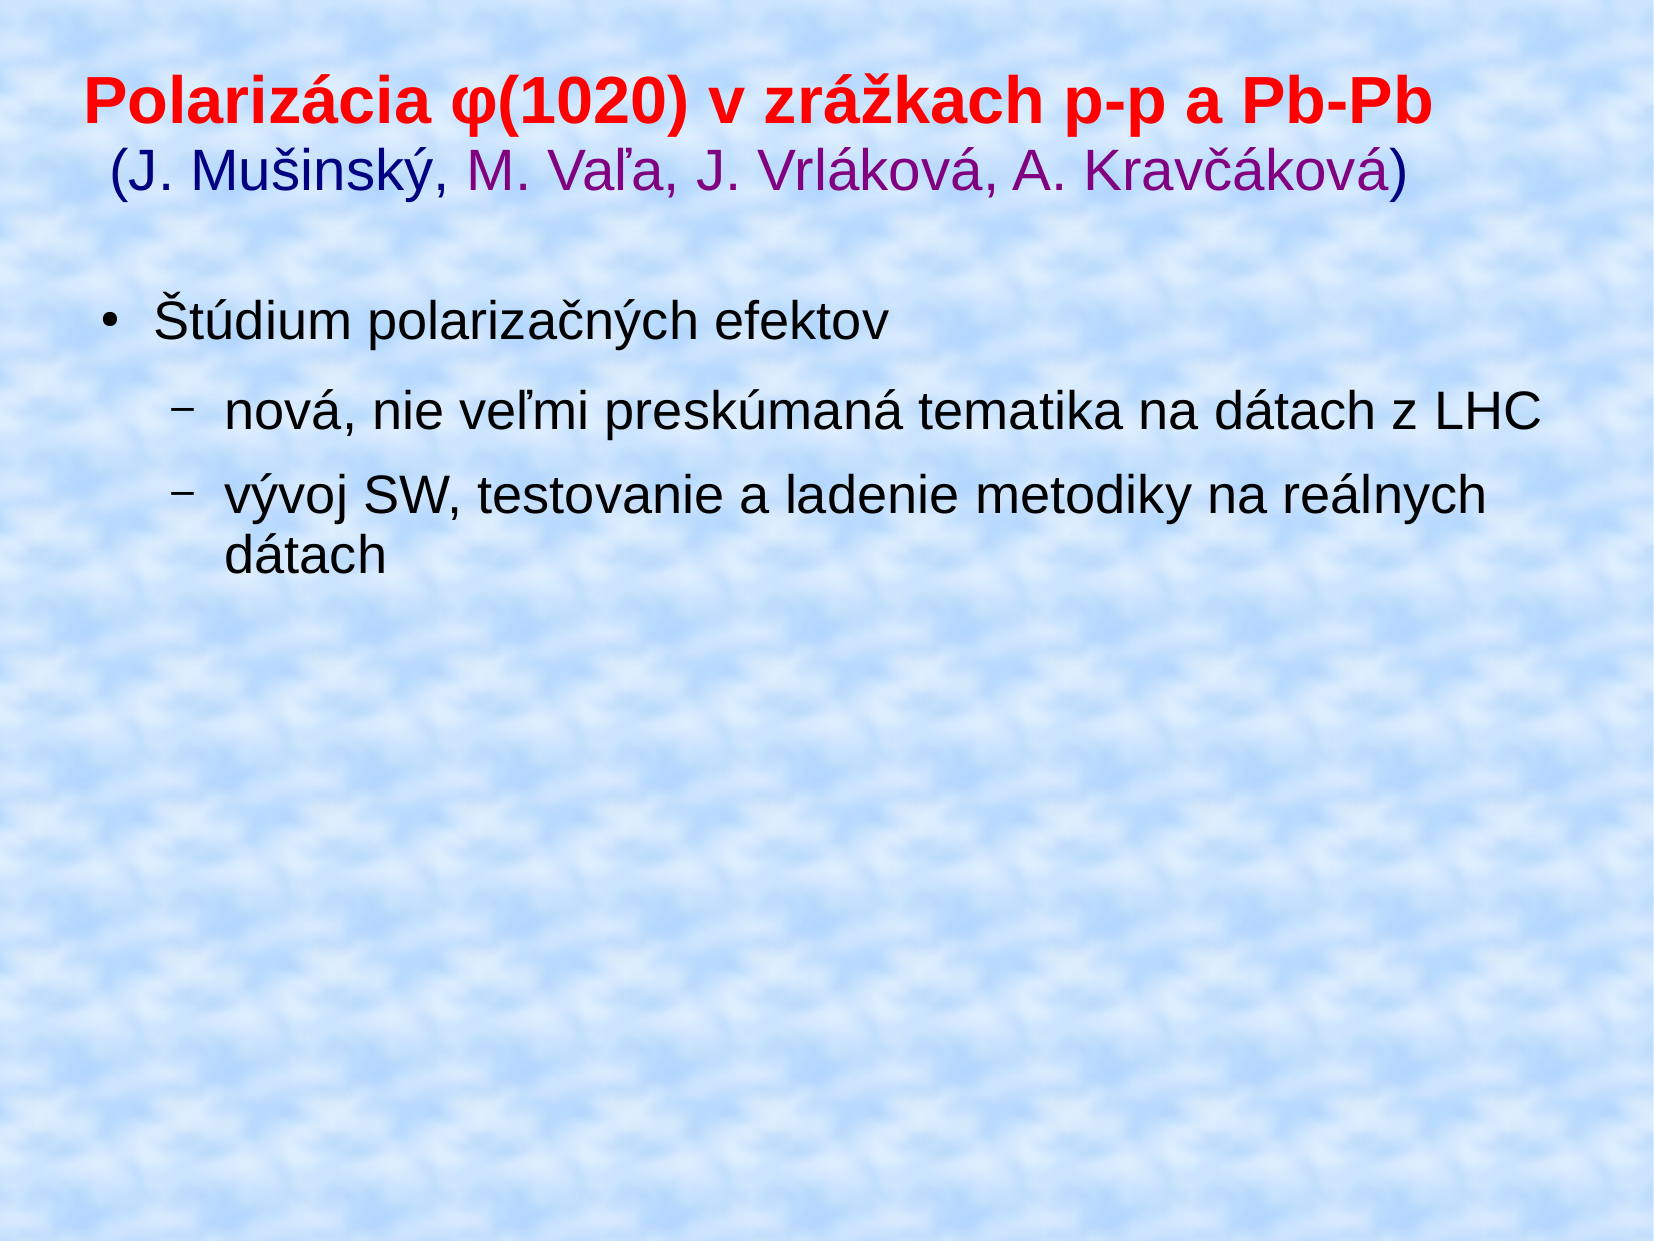

# Polarizácia φ(1020) v zrážkach p-p a Pb-Pb (J. Mušinský, M. Vaľa, J. Vrláková, A. Kravčáková)
Štúdium polarizačných efektov
nová, nie veľmi preskúmaná tematika na dátach z LHC
vývoj SW, testovanie a ladenie metodiky na reálnych dátach